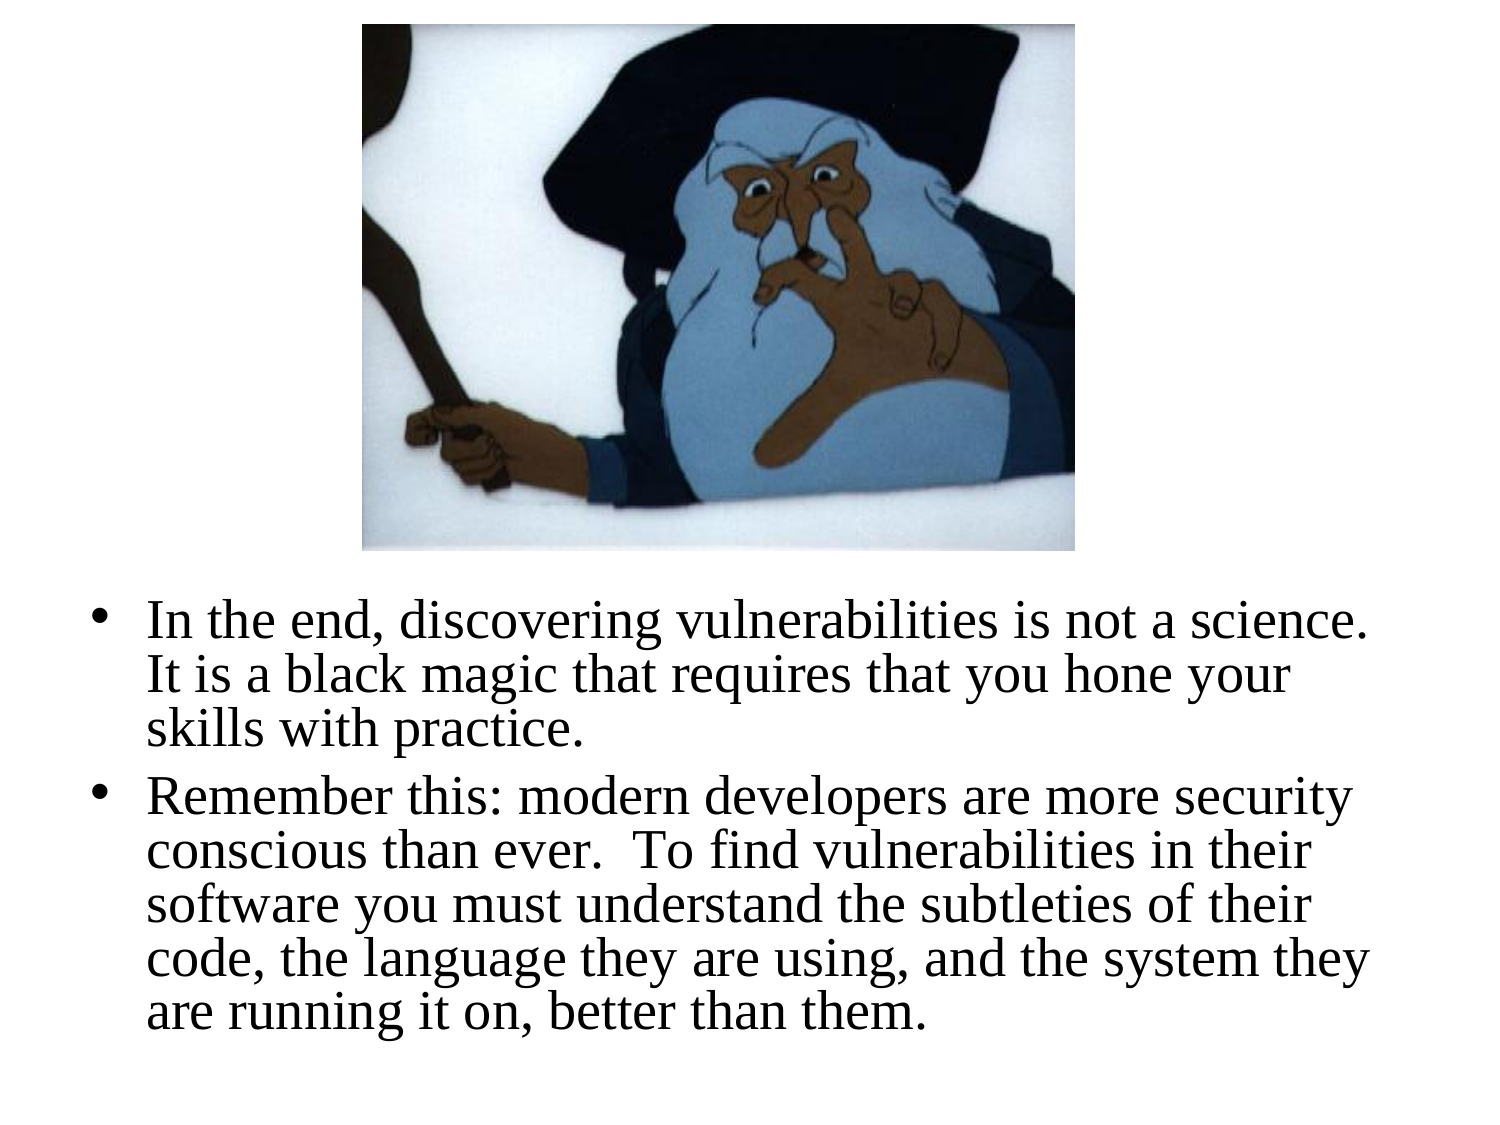

# In the end, discovering vulnerabilities is not a science. It is a black magic that requires that you hone your skills with practice.
Remember this: modern developers are more security conscious than ever. To find vulnerabilities in their software you must understand the subtleties of their code, the language they are using, and the system they are running it on, better than them.